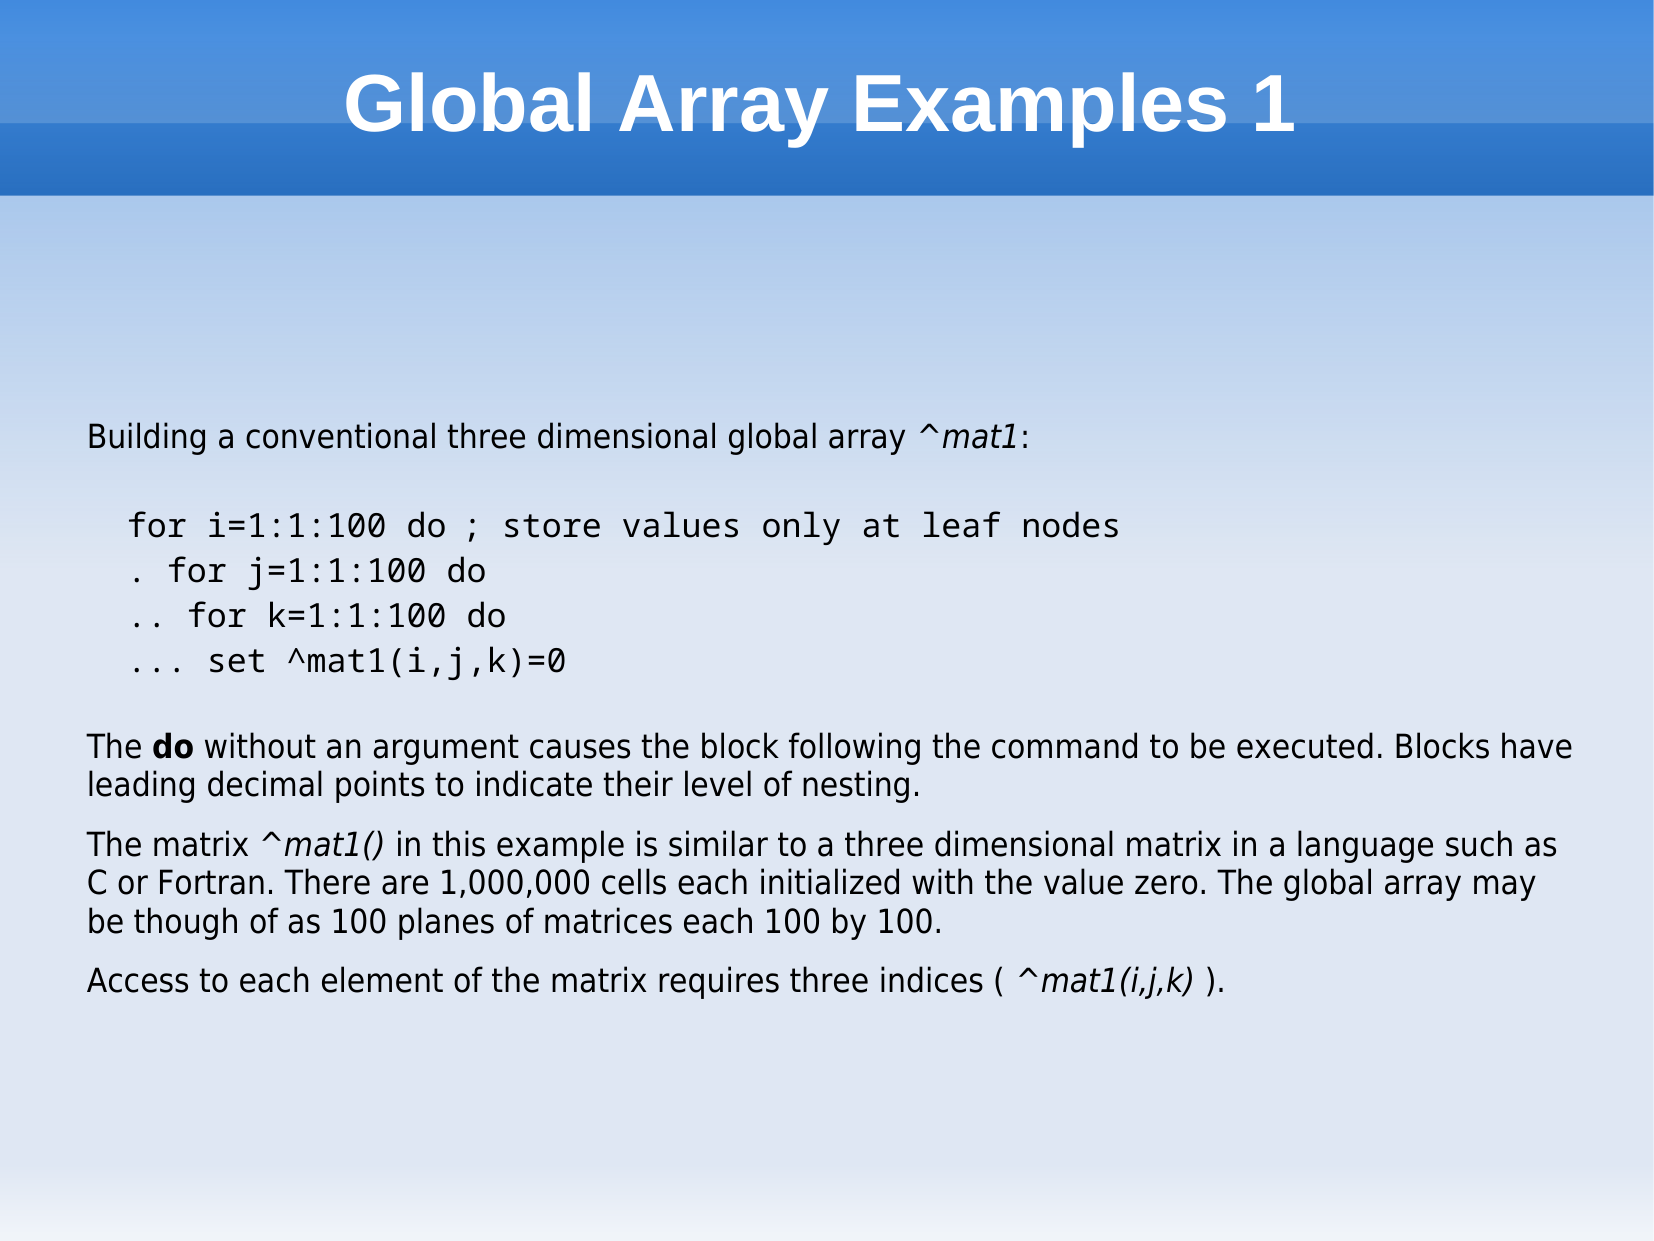

# Global Array Examples 1
Building a conventional three dimensional global array ^mat1:
 for i=1:1:100 do	; store values only at leaf nodes
 . for j=1:1:100 do
 .. for k=1:1:100 do
 ... set ^mat1(i,j,k)=0
The do without an argument causes the block following the command to be executed. Blocks have leading decimal points to indicate their level of nesting.
The matrix ^mat1() in this example is similar to a three dimensional matrix in a language such as C or Fortran. There are 1,000,000 cells each initialized with the value zero. The global array may be though of as 100 planes of matrices each 100 by 100.
Access to each element of the matrix requires three indices ( ^mat1(i,j,k) ).